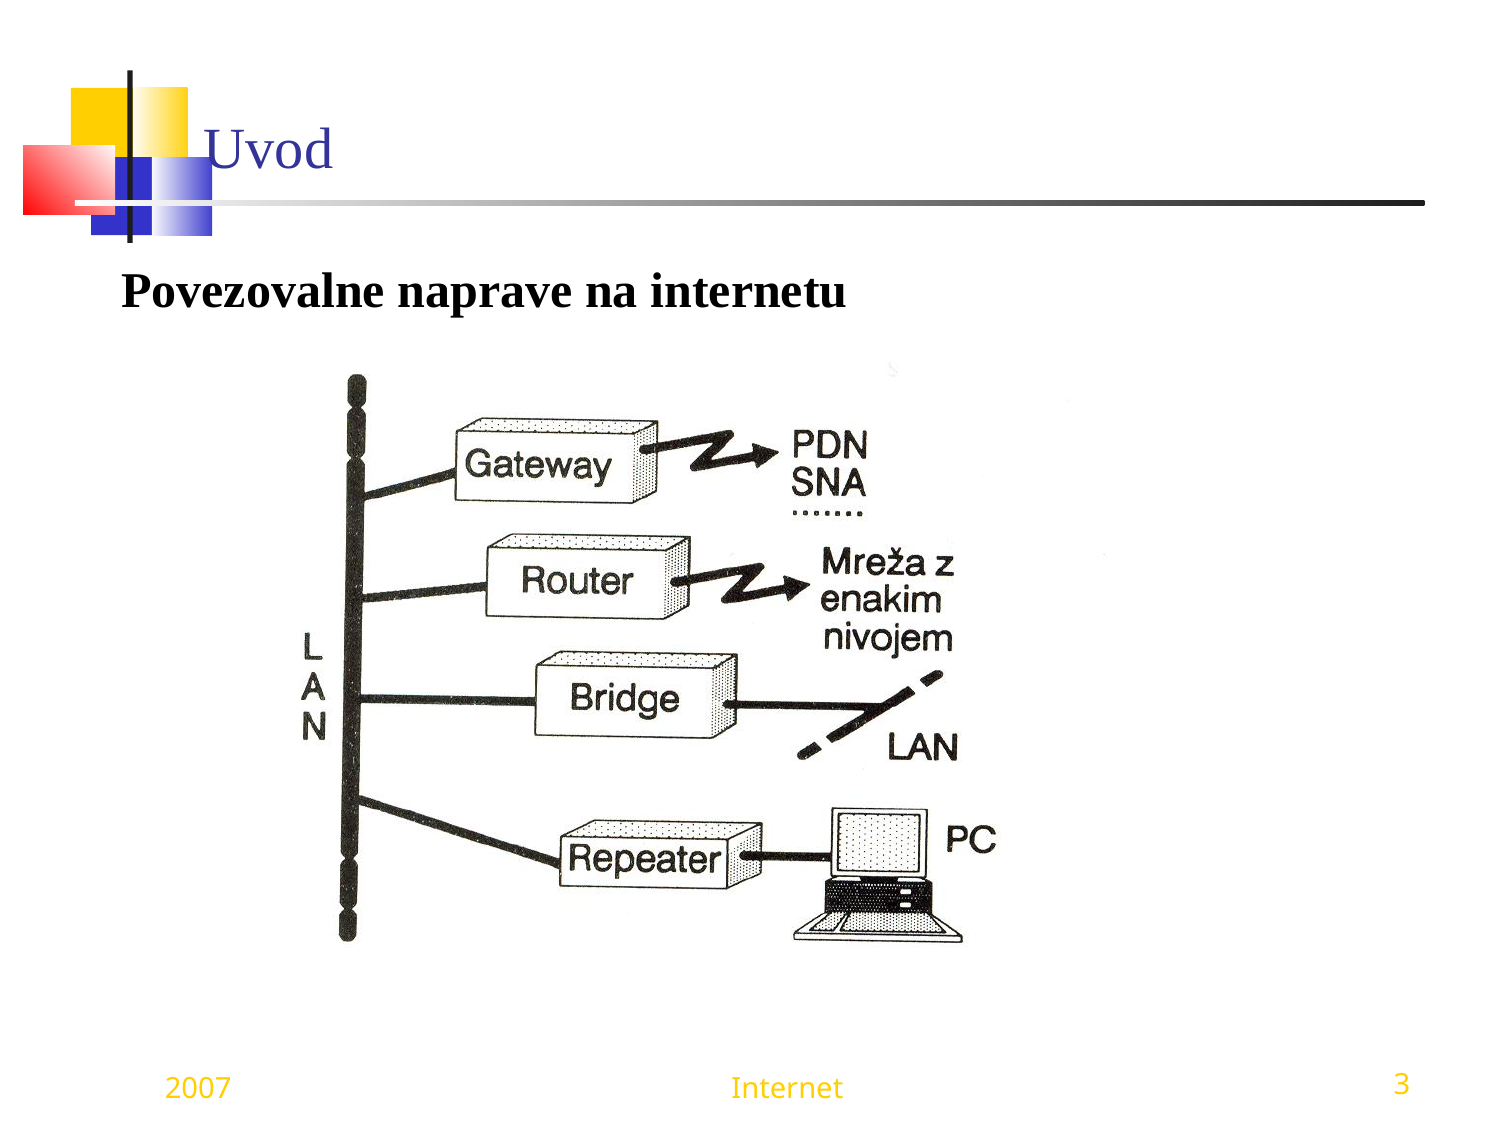

# Uvod
	Povezovalne naprave na internetu
2007
Internet